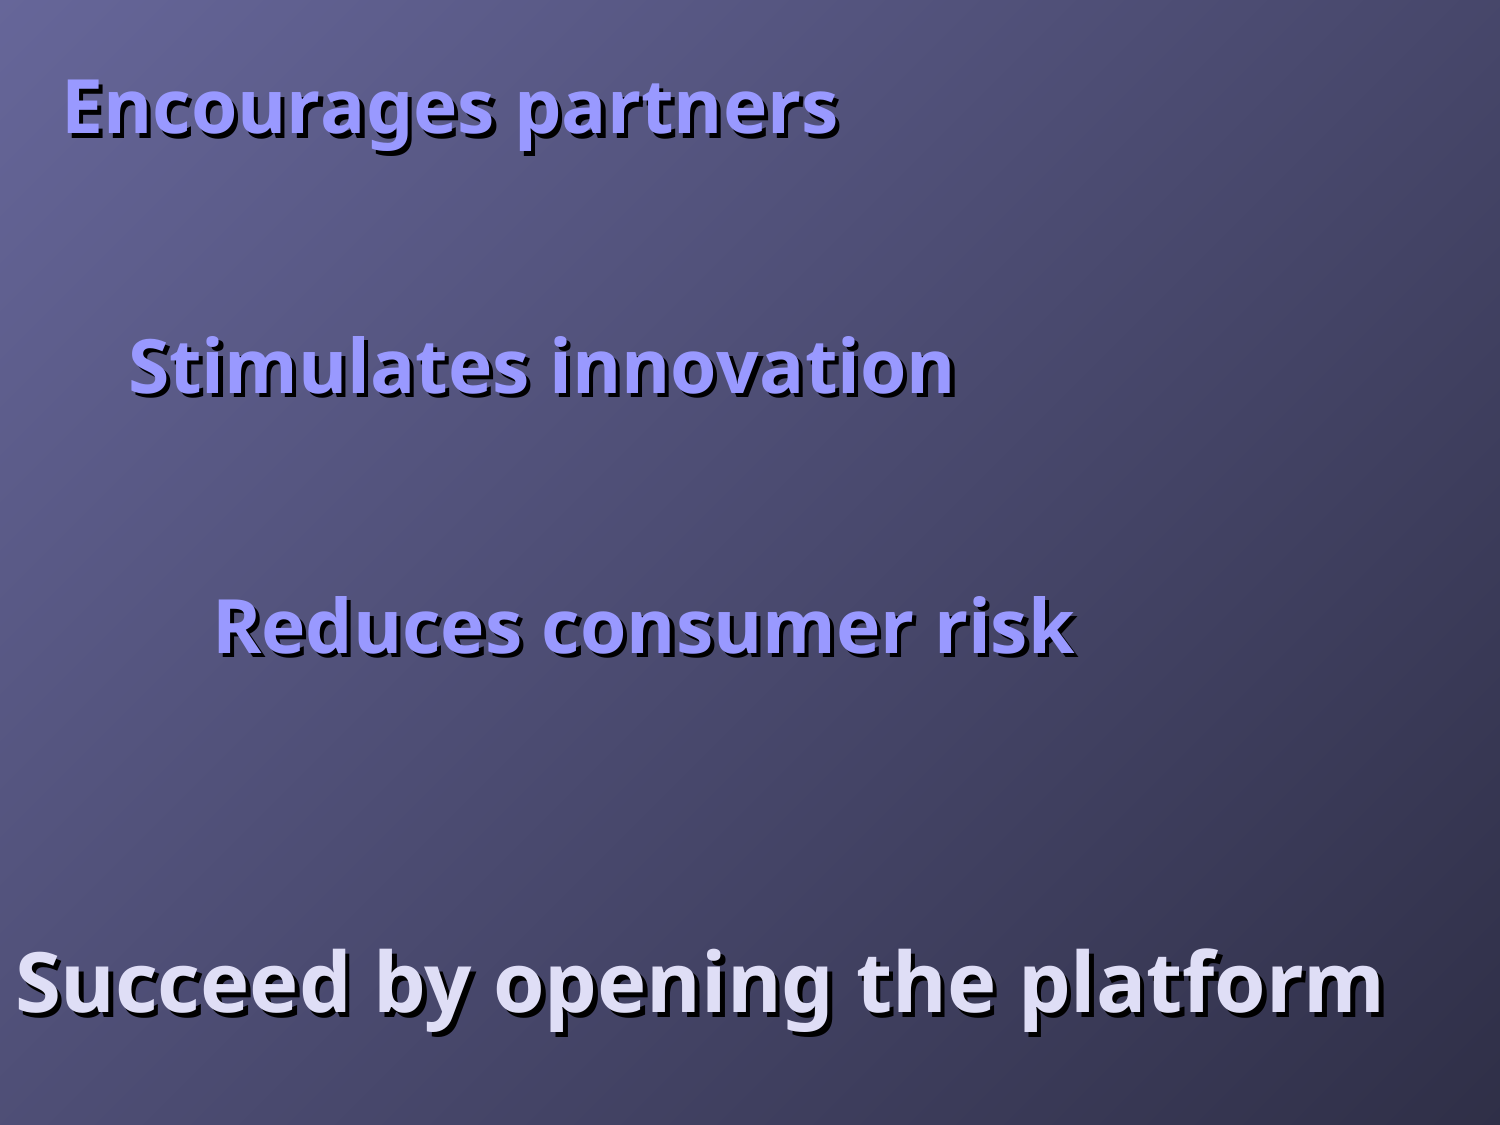

Encourages partners
Stimulates innovation
Reduces consumer risk
# Succeed by opening the platform